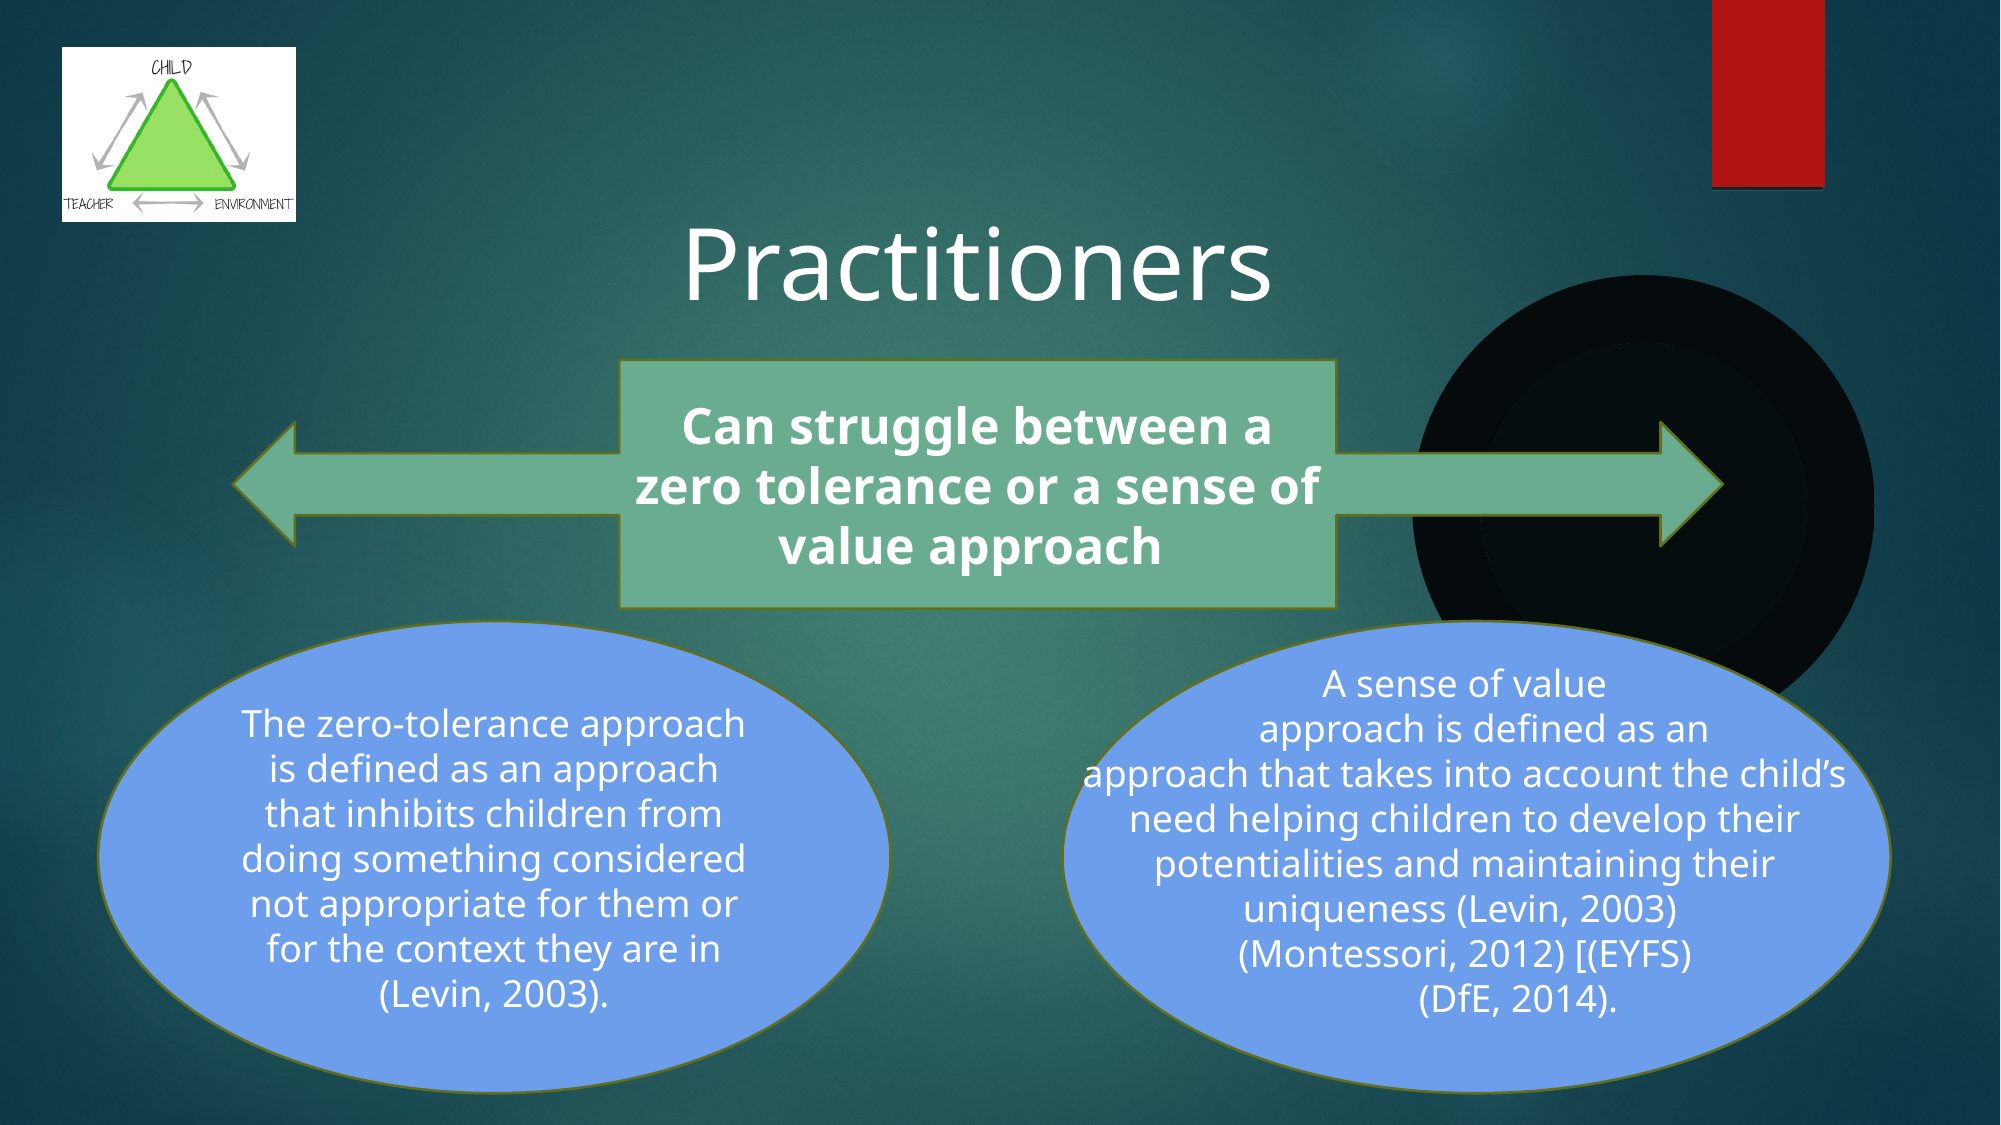

Practitioners
Can struggle between a zero tolerance or a sense of value approach
The zero-tolerance approach is defined as an approach that inhibits children from doing something considered not appropriate for them or for the context they are in (Levin, 2003).
A sense of value
 approach is defined as an
approach that takes into account the child’s need helping children to develop their potentialities and maintaining their uniqueness (Levin, 2003)
(Montessori, 2012) [(EYFS)
 (DfE, 2014).